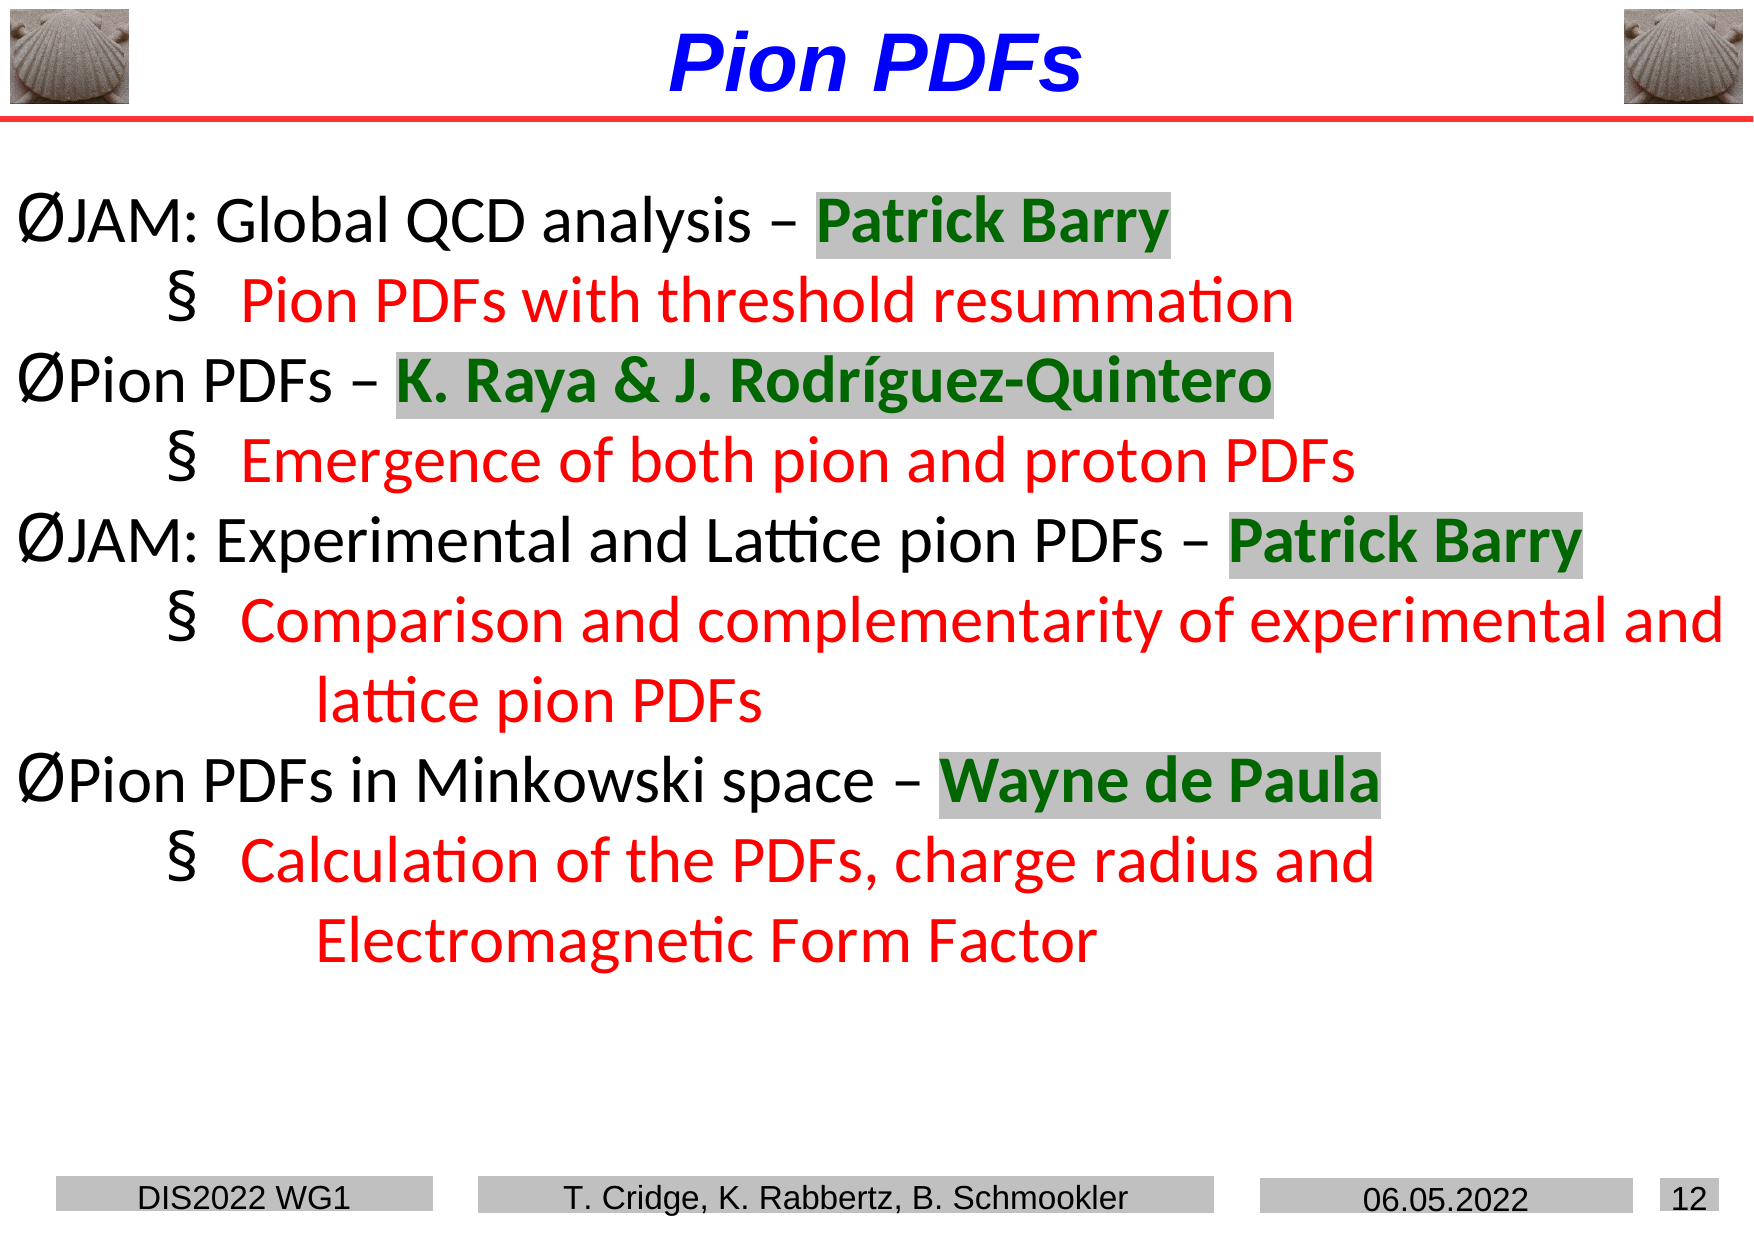

# Pion PDFs
JAM: Global QCD analysis – Patrick Barry
Pion PDFs with threshold resummation
Pion PDFs – K. Raya & J. Rodríguez-Quintero
Emergence of both pion and proton PDFs
JAM: Experimental and Lattice pion PDFs – Patrick Barry
Comparison and complementarity of experimental and lattice pion PDFs
Pion PDFs in Minkowski space – Wayne de Paula
Calculation of the PDFs, charge radius and Electromagnetic Form Factor